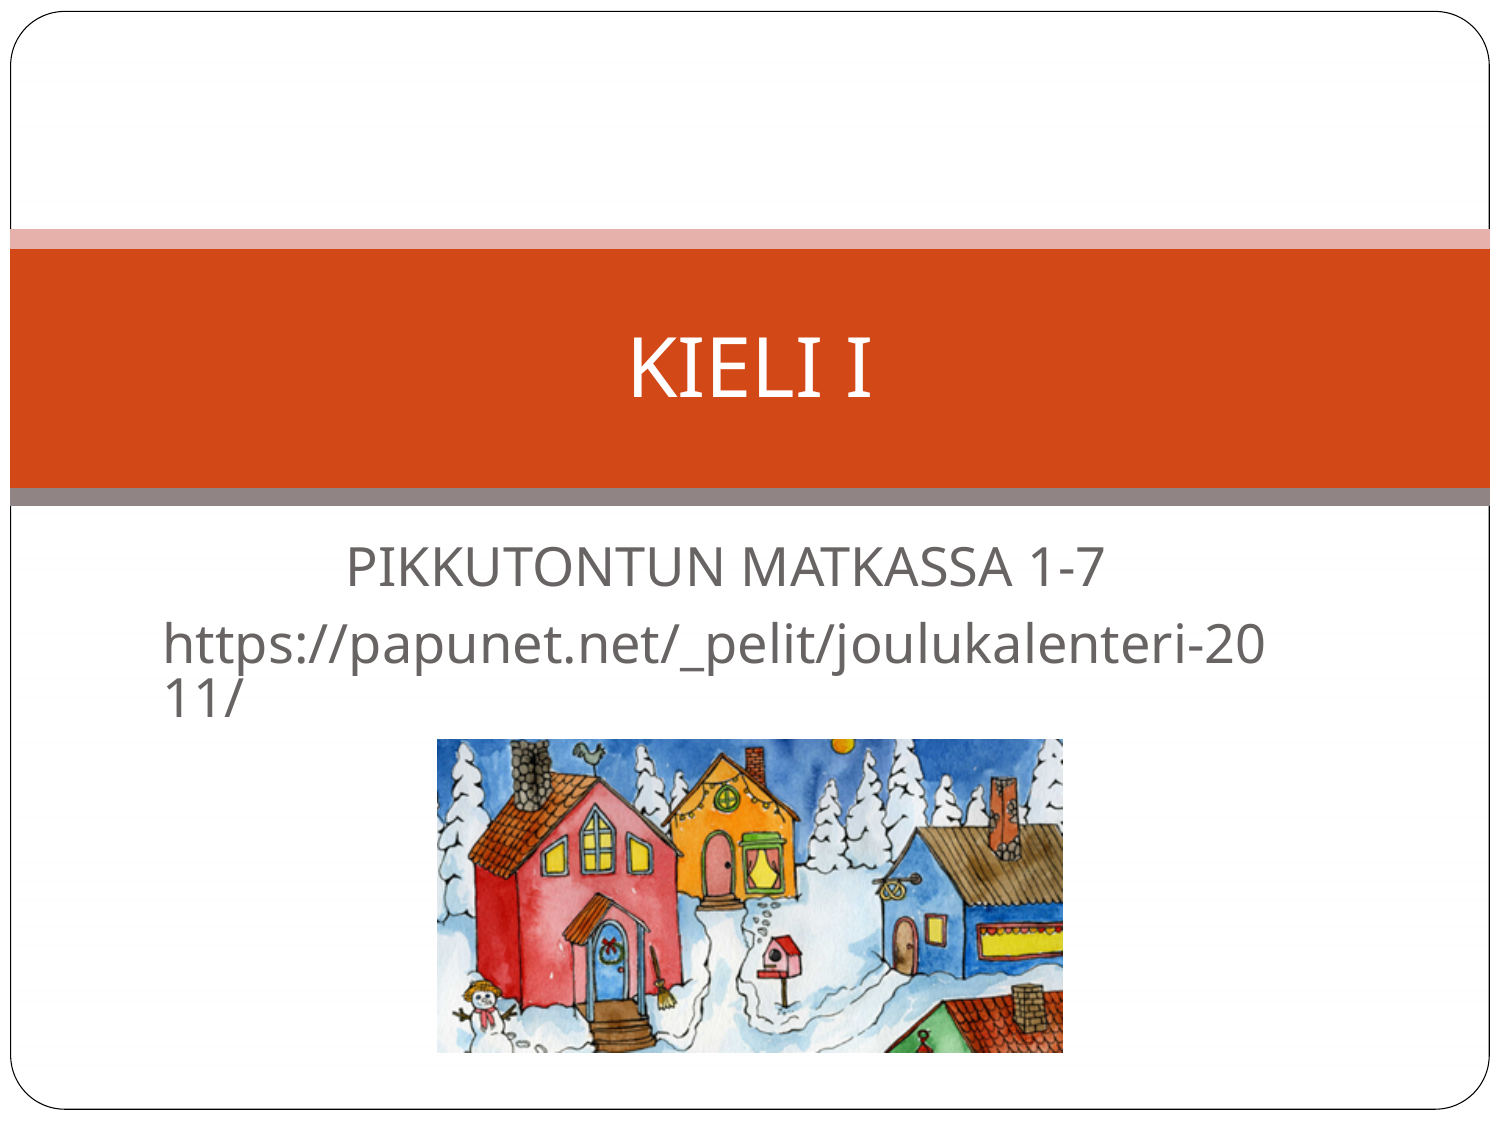

KIELI I
# PIKKUTONTUN MATKASSA 1-7
https://papunet.net/_pelit/joulukalenteri-2011/